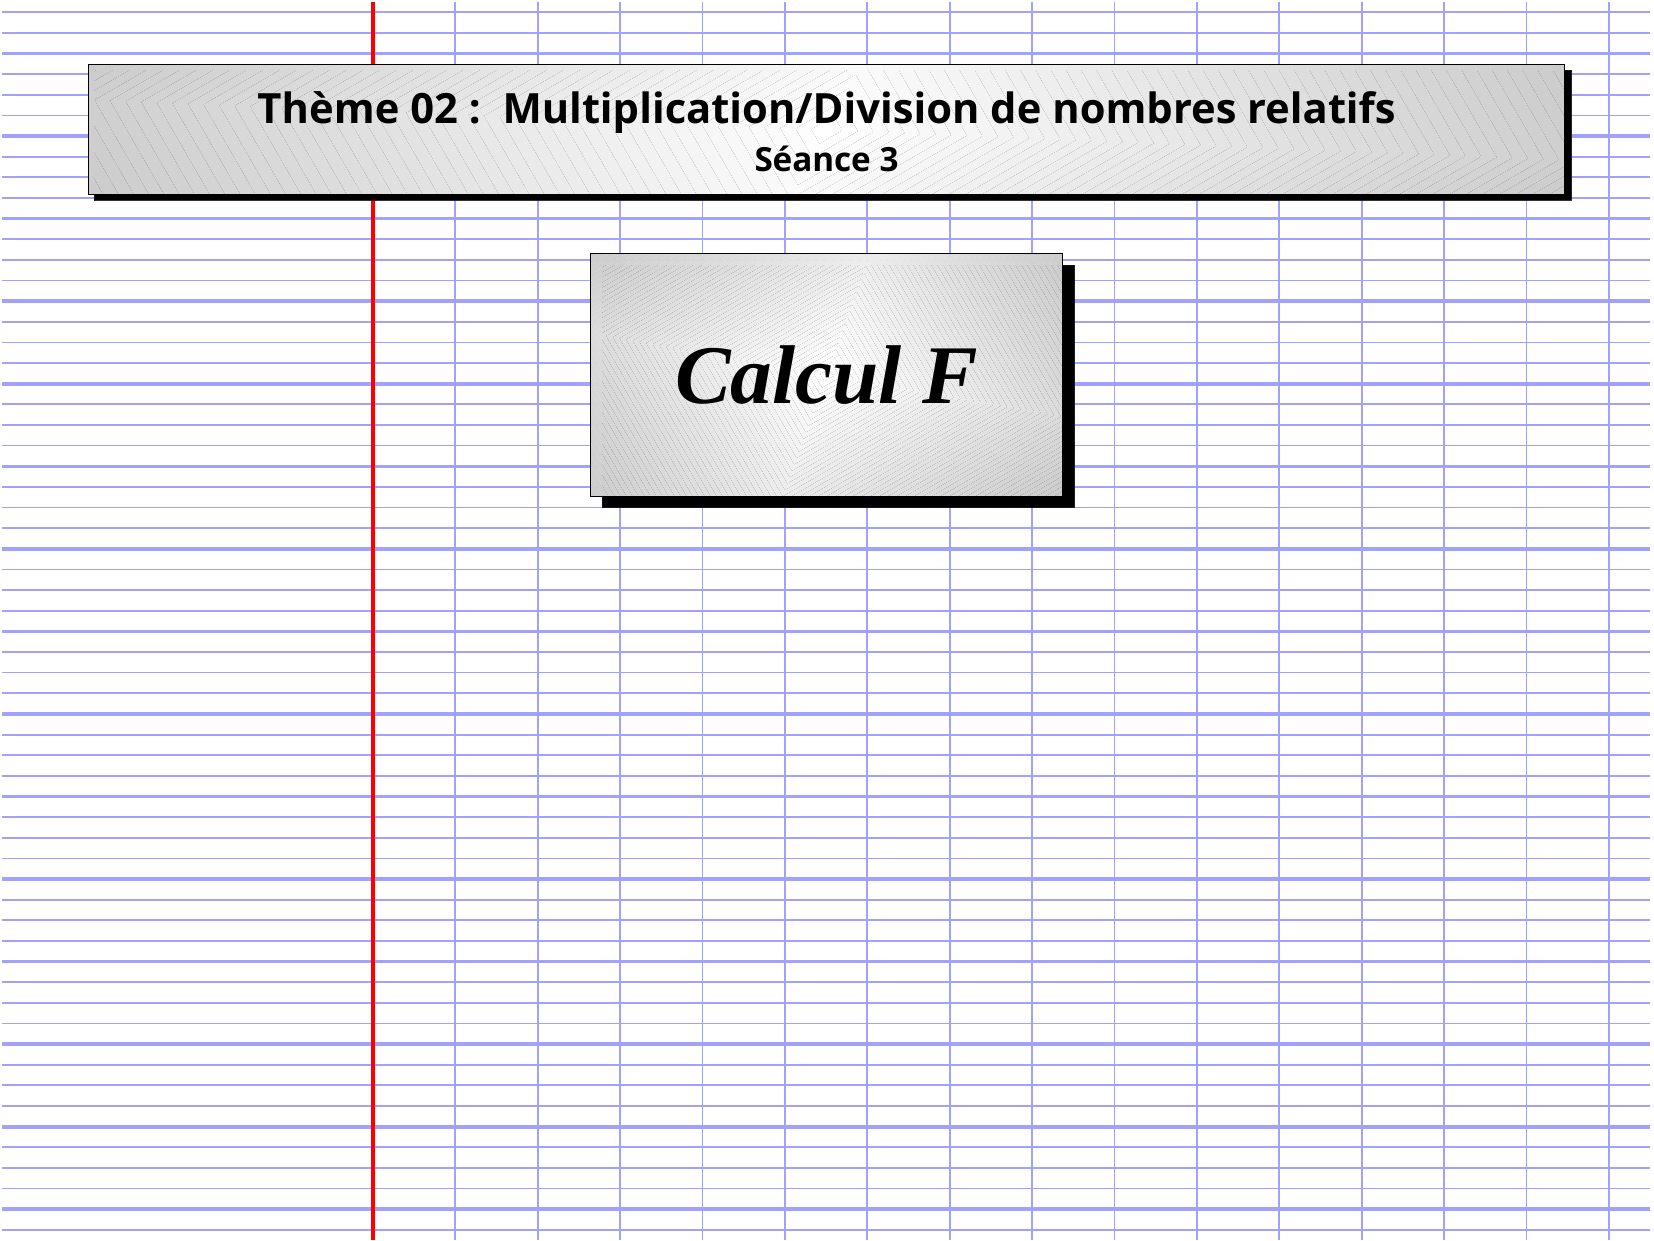

Thème 02 : Multiplication/Division de nombres relatifs
Séance 3
Calcul F